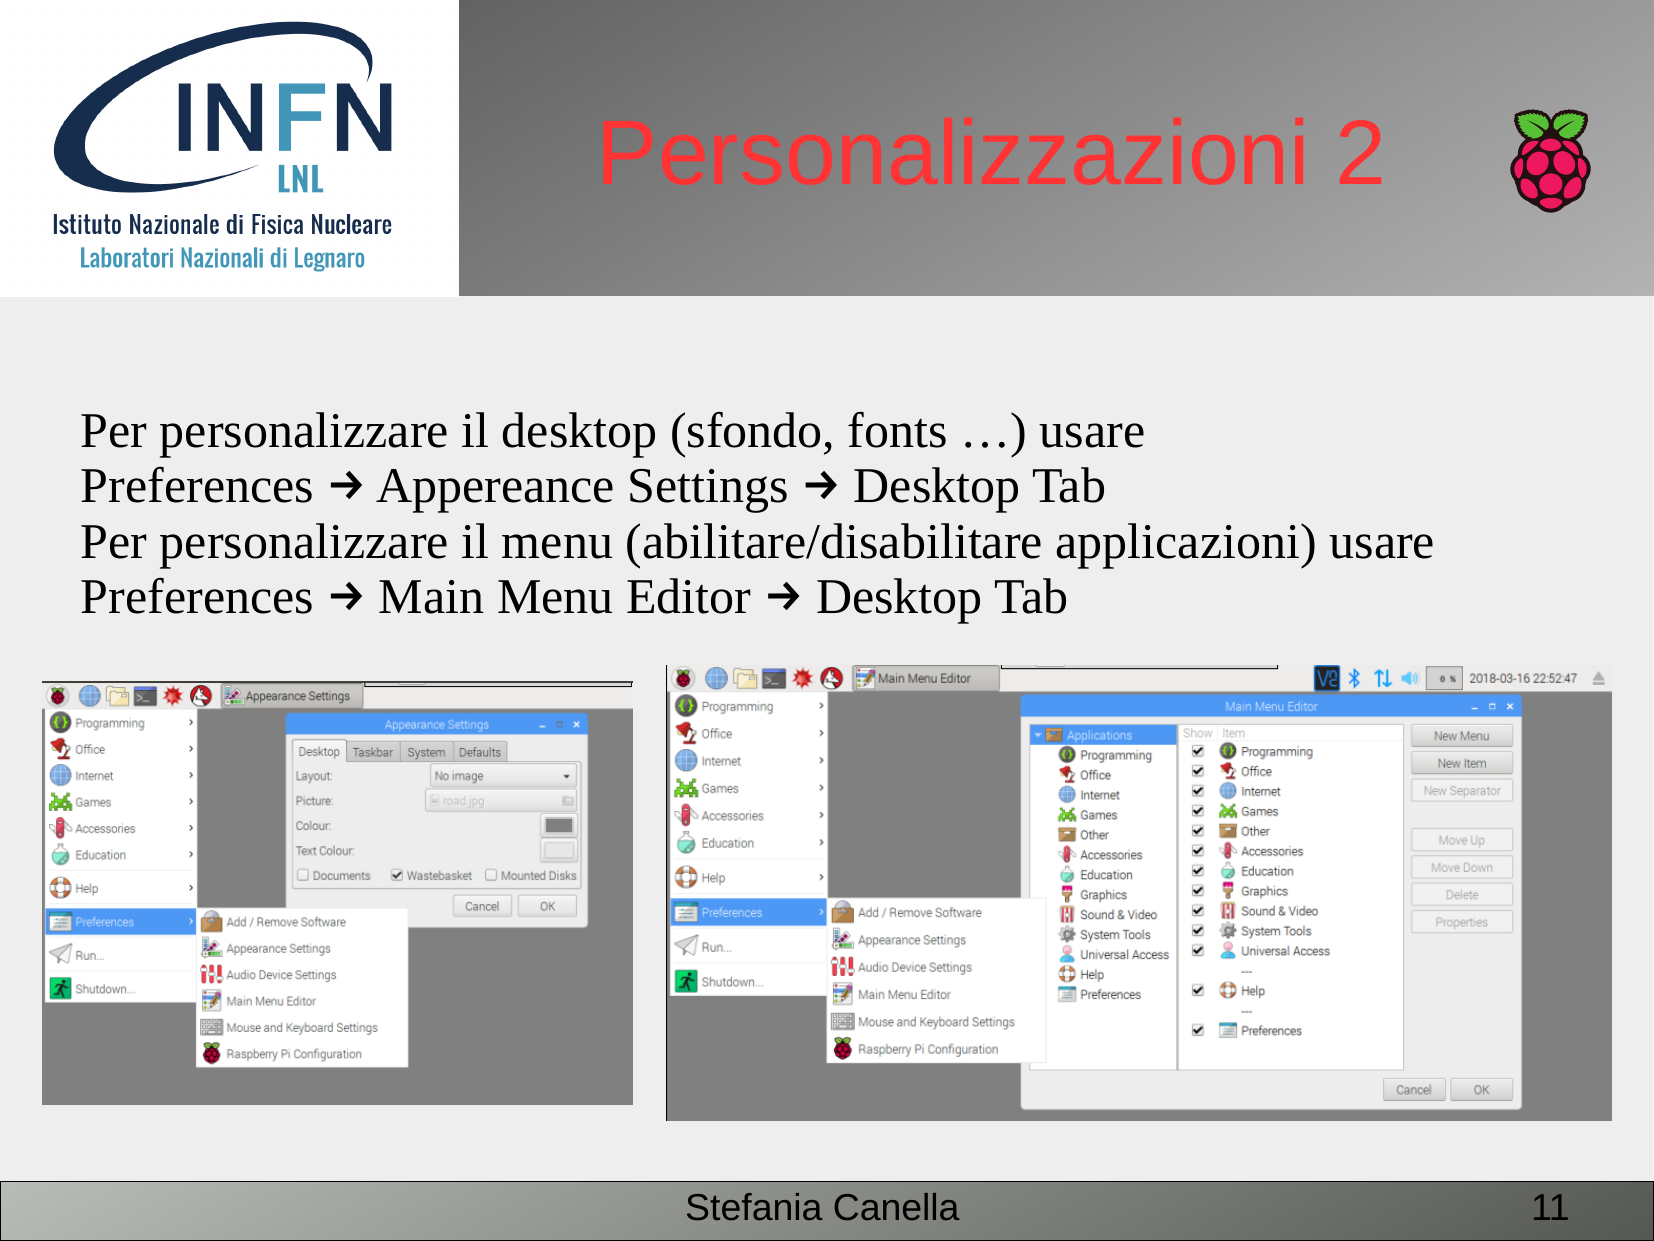

# Personalizzazioni 2
Per personalizzare il desktop (sfondo, fonts …) usare
Preferences → Appereance Settings → Desktop Tab
Per personalizzare il menu (abilitare/disabilitare applicazioni) usare
Preferences → Main Menu Editor → Desktop Tab
Stefania Canella